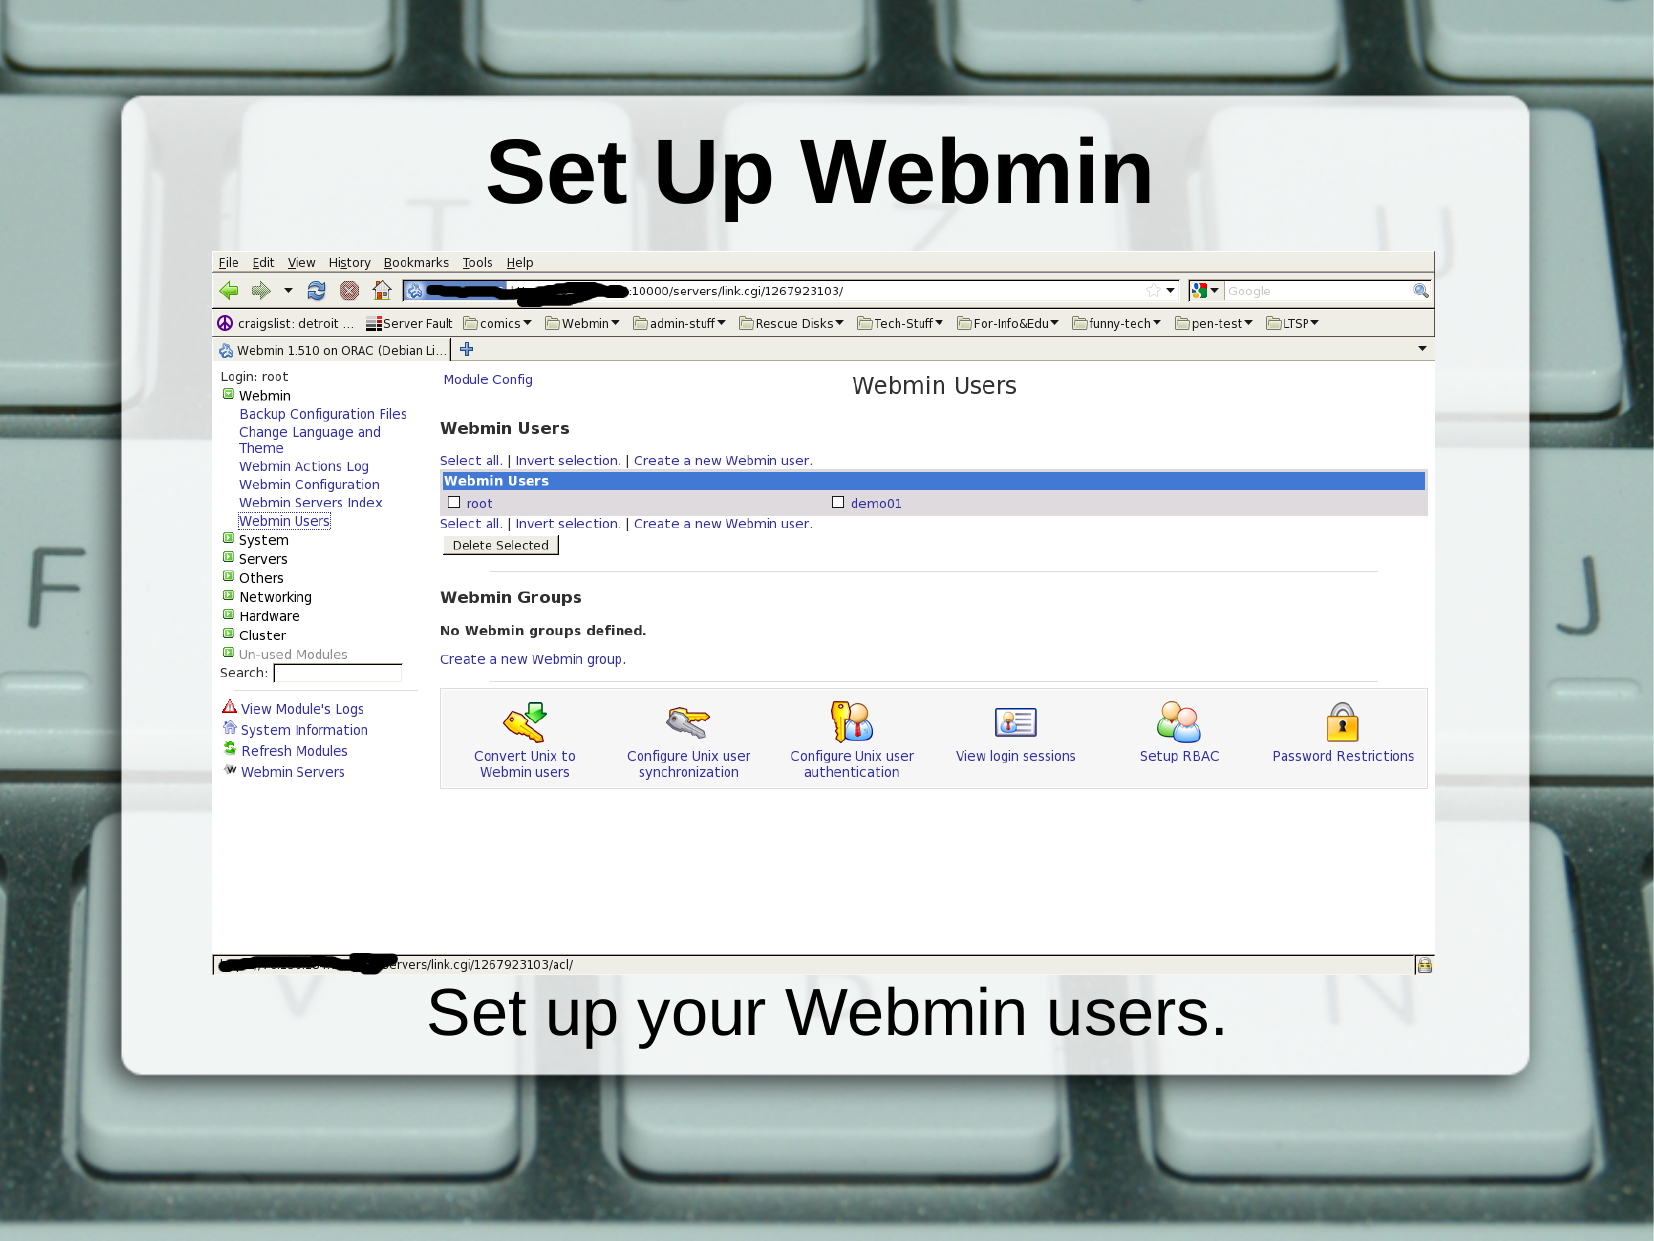

# Set Up Webmin
Set up your Webmin users.